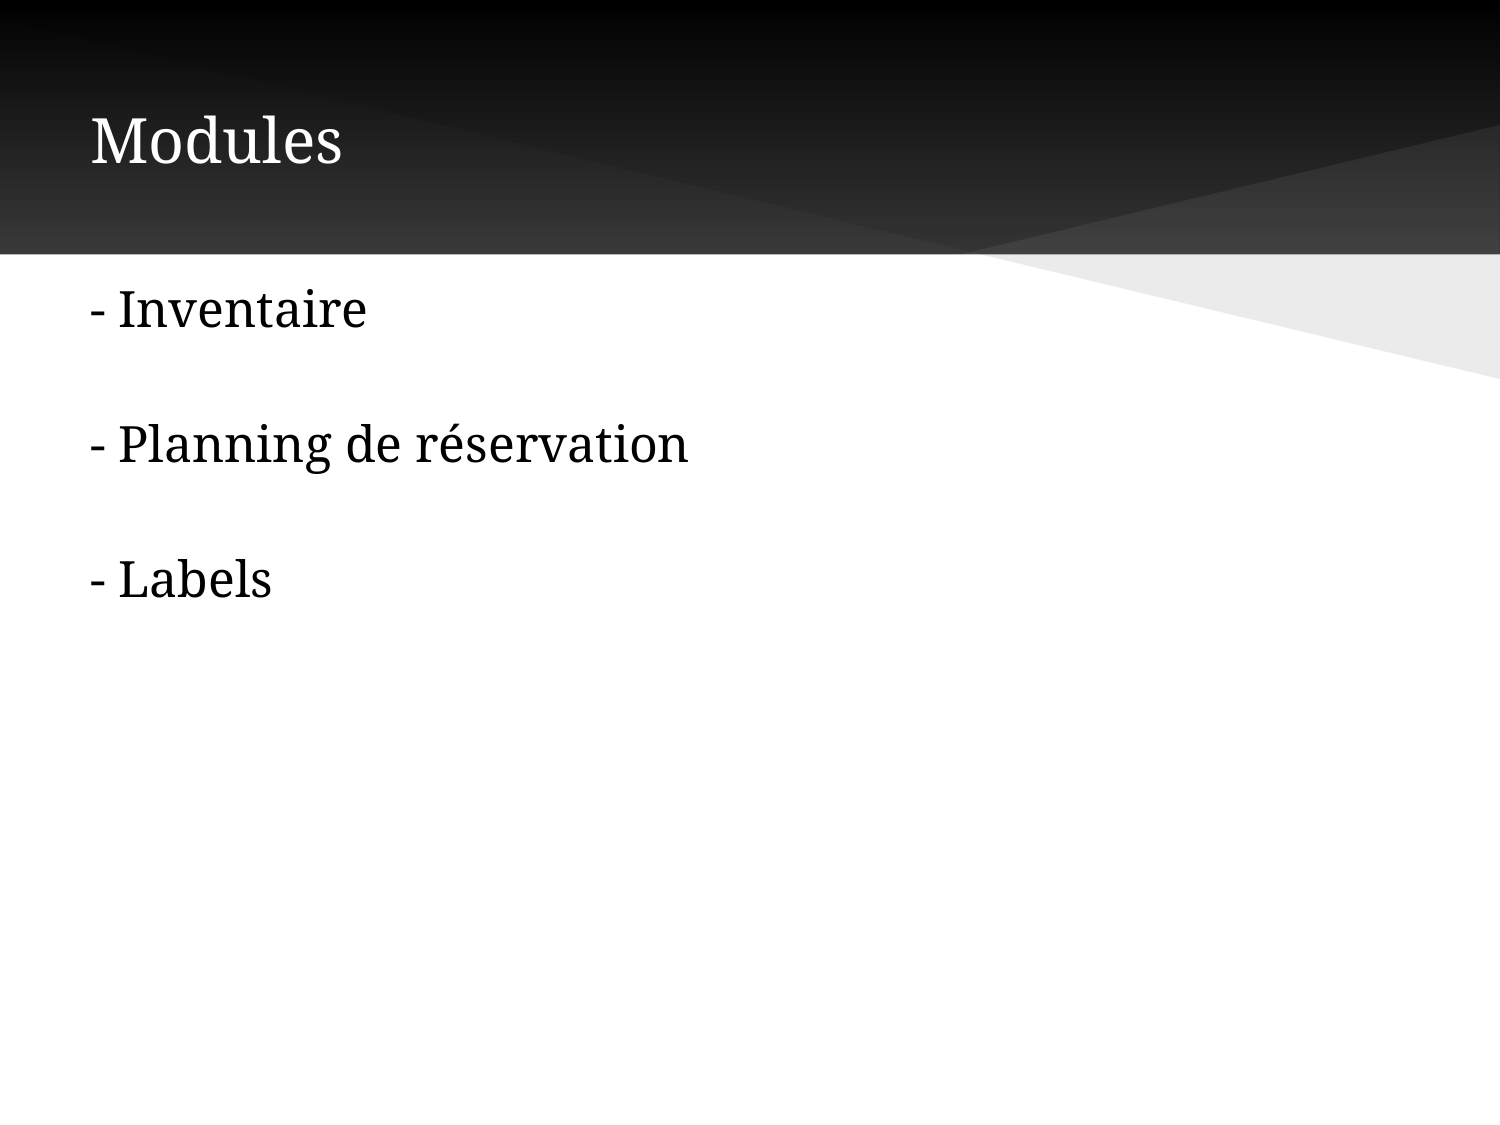

# Modules
- Inventaire
- Planning de réservation
- Labels